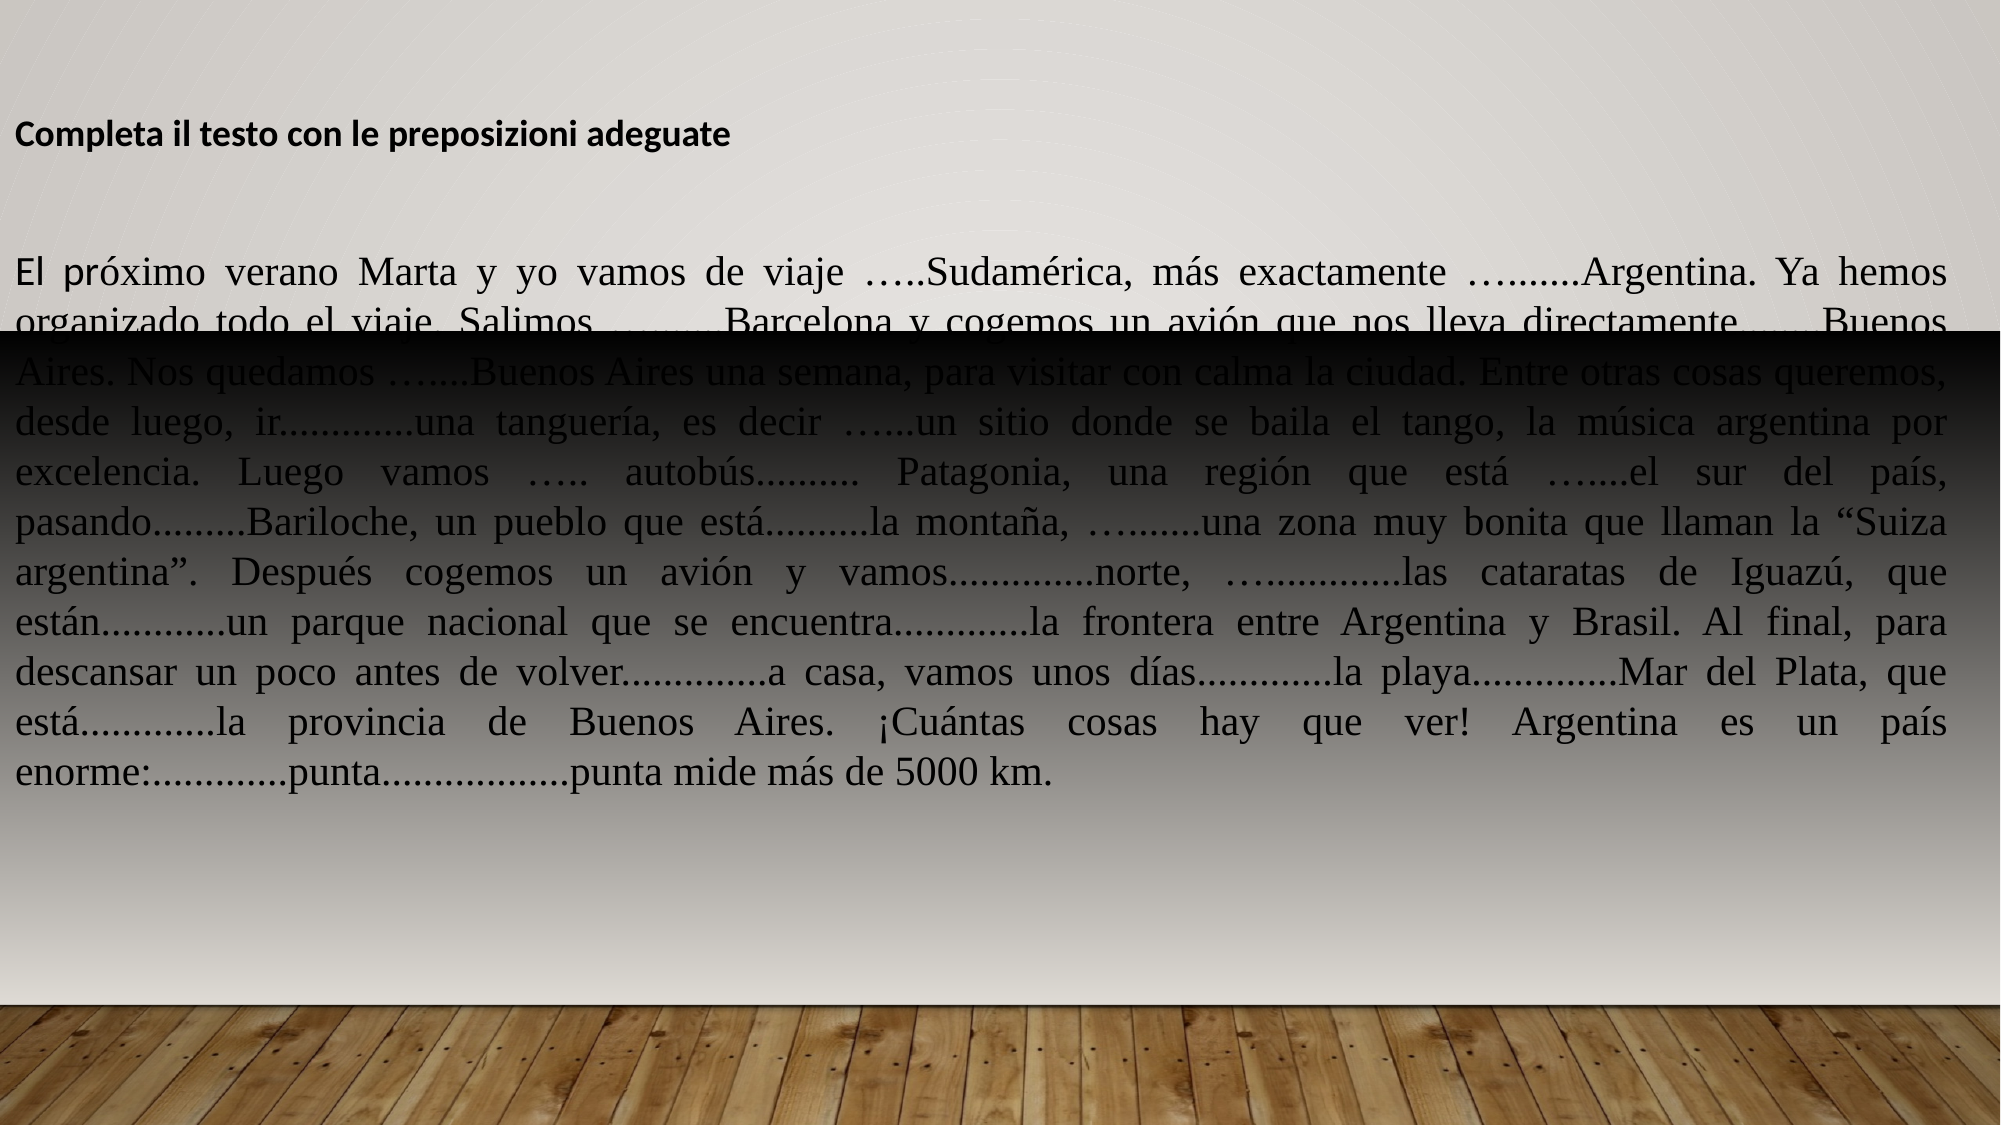

Completa il testo con le preposizioni adeguate
El próximo verano Marta y yo vamos de viaje …..Sudamérica, más exactamente ….......Argentina. Ya hemos organizado todo el viaje. Salimos ….......Barcelona y cogemos un avión que nos lleva directamente........Buenos Aires. Nos quedamos …....Buenos Aires una semana, para visitar con calma la ciudad. Entre otras cosas queremos, desde luego, ir.............una tanguería, es decir …...un sitio donde se baila el tango, la música argentina por excelencia. Luego vamos ….. autobús.......... Patagonia, una región que está …....el sur del país, pasando.........Bariloche, un pueblo que está..........la montaña, ….......una zona muy bonita que llaman la “Suiza argentina”. Después cogemos un avión y vamos..............norte, ….............las cataratas de Iguazú, que están............un parque nacional que se encuentra.............la frontera entre Argentina y Brasil. Al final, para descansar un poco antes de volver..............a casa, vamos unos días.............la playa..............Mar del Plata, que está.............la provincia de Buenos Aires. ¡Cuántas cosas hay que ver! Argentina es un país enorme:.............punta..................punta mide más de 5000 km.